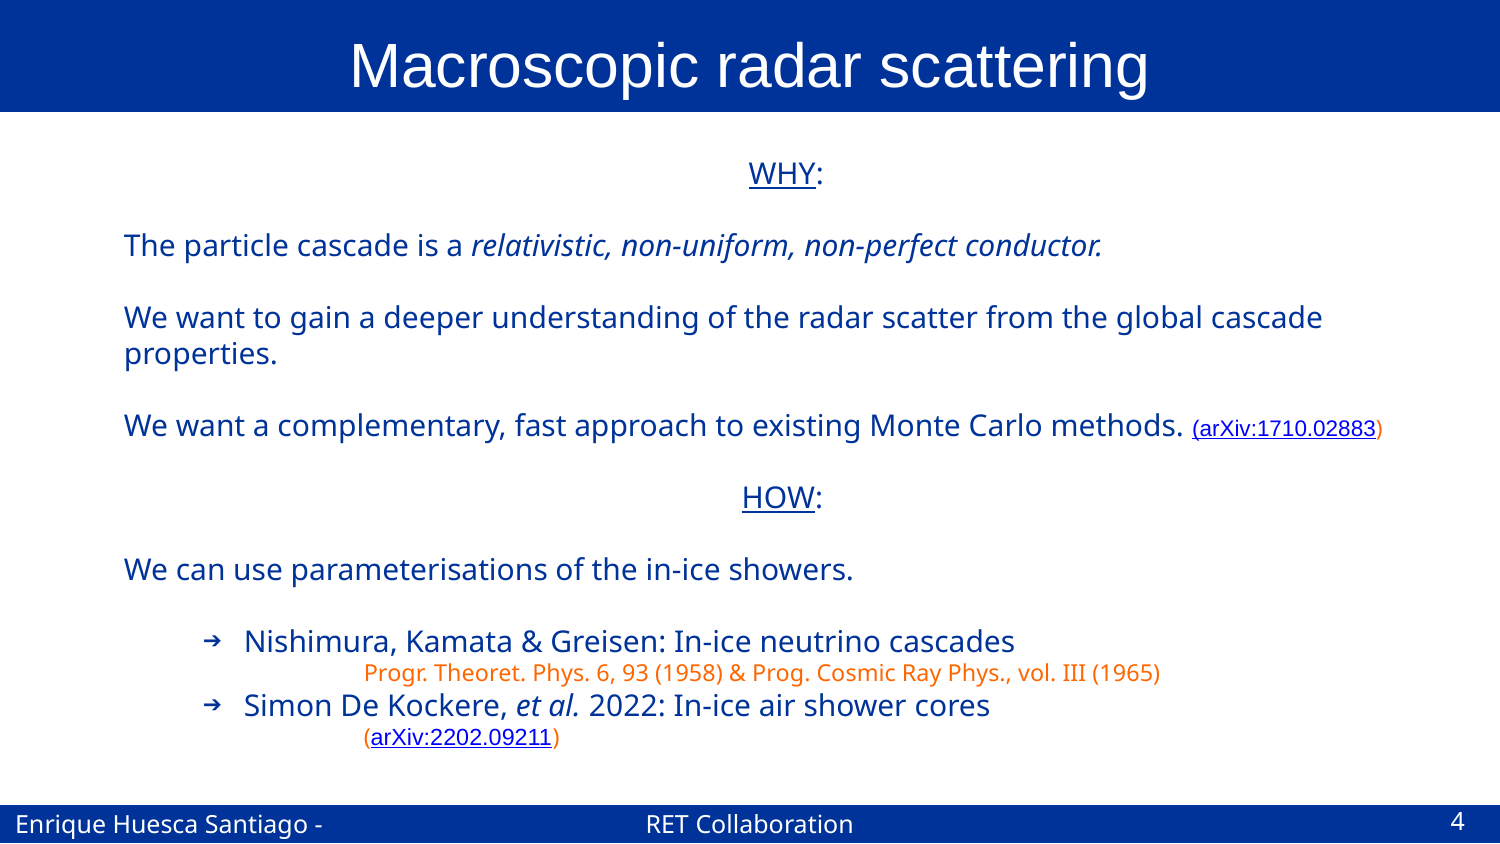

# Macroscopic radar scattering
WHY:
The particle cascade is a relativistic, non-uniform, non-perfect conductor.
We want to gain a deeper understanding of the radar scatter from the global cascade properties.
We want a complementary, fast approach to existing Monte Carlo methods. (arXiv:1710.02883)
HOW:
We can use parameterisations of the in-ice showers.
Nishimura, Kamata & Greisen: In-ice neutrino cascades
Progr. Theoret. Phys. 6, 93 (1958) & Prog. Cosmic Ray Phys., vol. III (1965)
Simon De Kockere, et al. 2022: In-ice air shower cores
(arXiv:2202.09211)